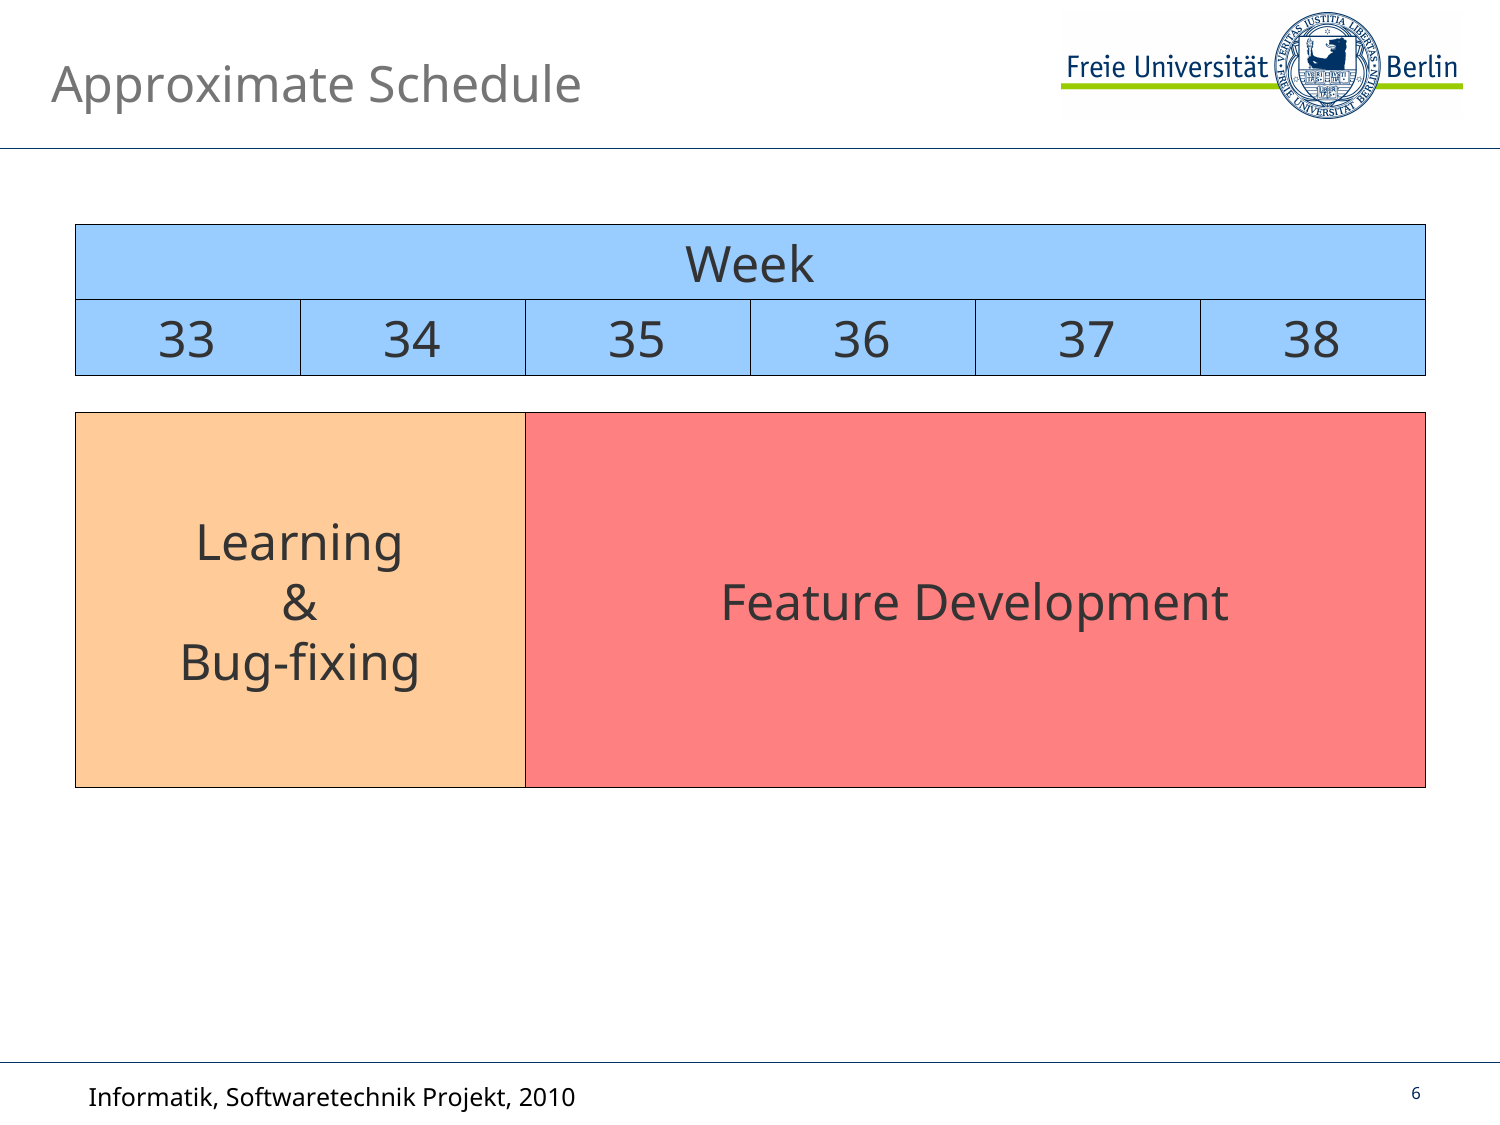

# Approximate Schedule
Week
33
34
35
36
37
38
Learning
&
Bug-fixing
Feature Development
Freie Universität Berlin